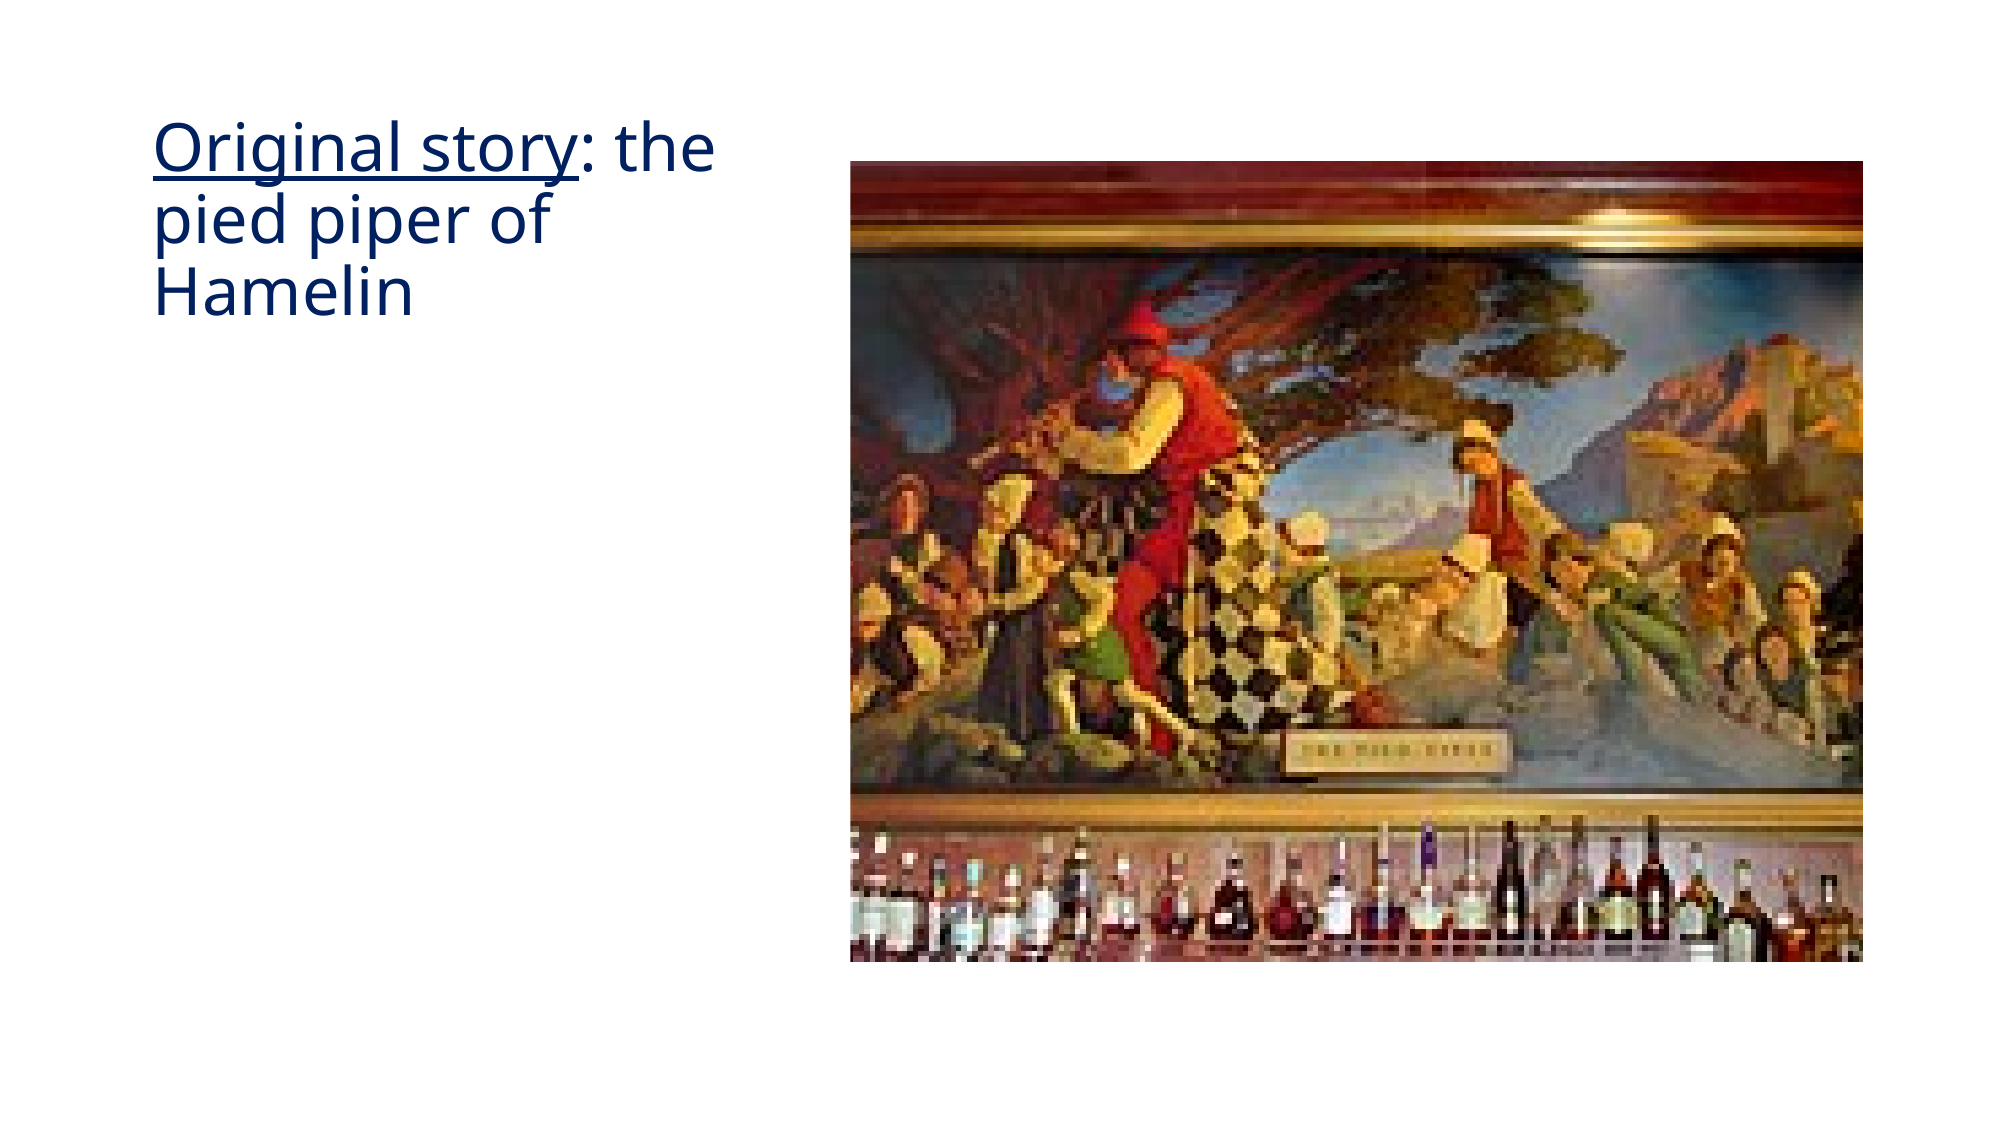

# Original story: the pied piper of Hamelin